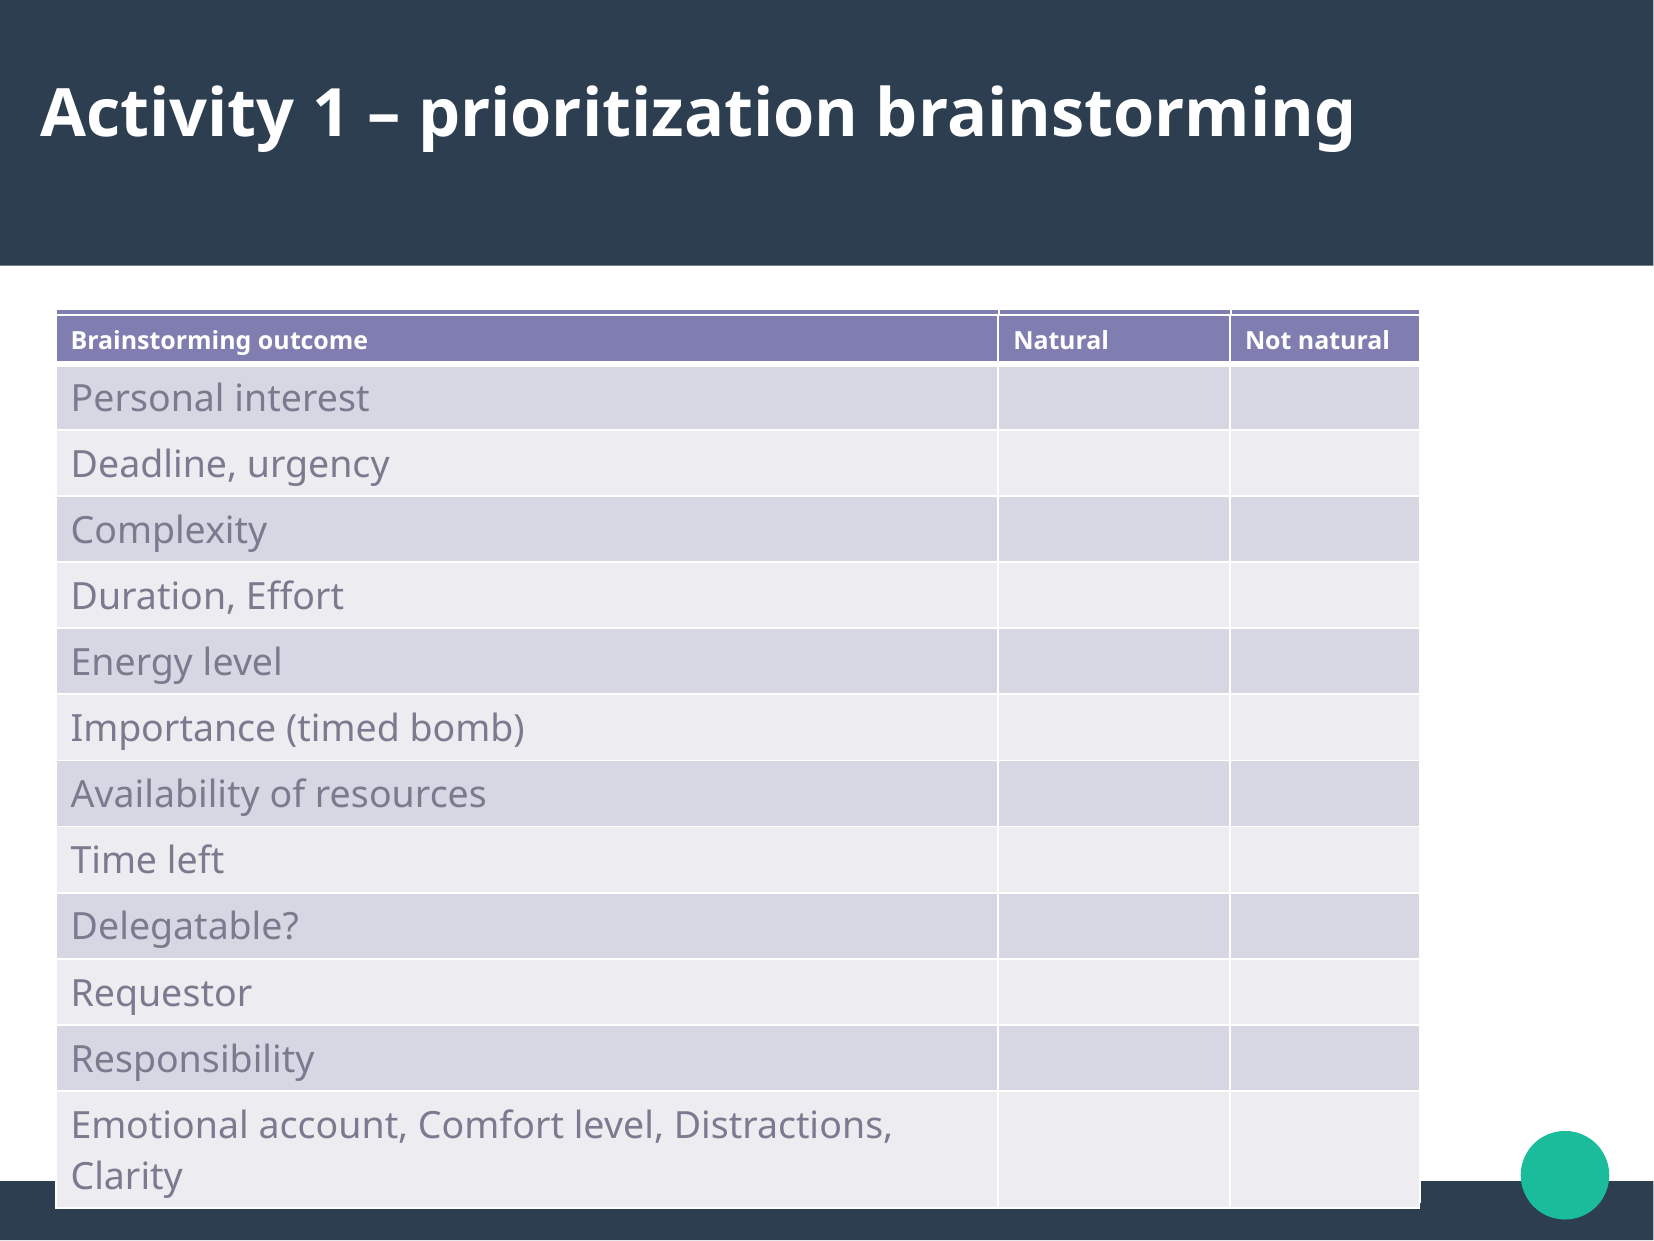

Activity 1 – prioritization brainstorming
| Prioritization criteria – brainstorming outcome | Natural | Not natural |
| --- | --- | --- |
| Personal interest | | |
| Deadline, urgency | | |
| Complexity | | |
| Duration, Effort | | |
| Energy level | | |
| Importance (timed bomb) | | |
| Availability of resources | | |
| Time left | | |
| Delegatable? | | |
| Requestor | | |
| Responsibility | | |
| Emotional account, Comfort level, Distractions, Clarity | | |
| Brainstorming outcome | Natural | Not natural |
| --- | --- | --- |
| Personal interest | | |
| Deadline, urgency | | |
| Complexity | | |
| Duration, Effort | | |
| Energy level | | |
| Importance (timed bomb) | | |
| Availability of resources | | |
| Time left | | |
| Delegatable? | | |
| Requestor | | |
| Responsibility | | |
| Emotional account, Comfort level, Distractions, Clarity | | |
#
Activity 1 discussion